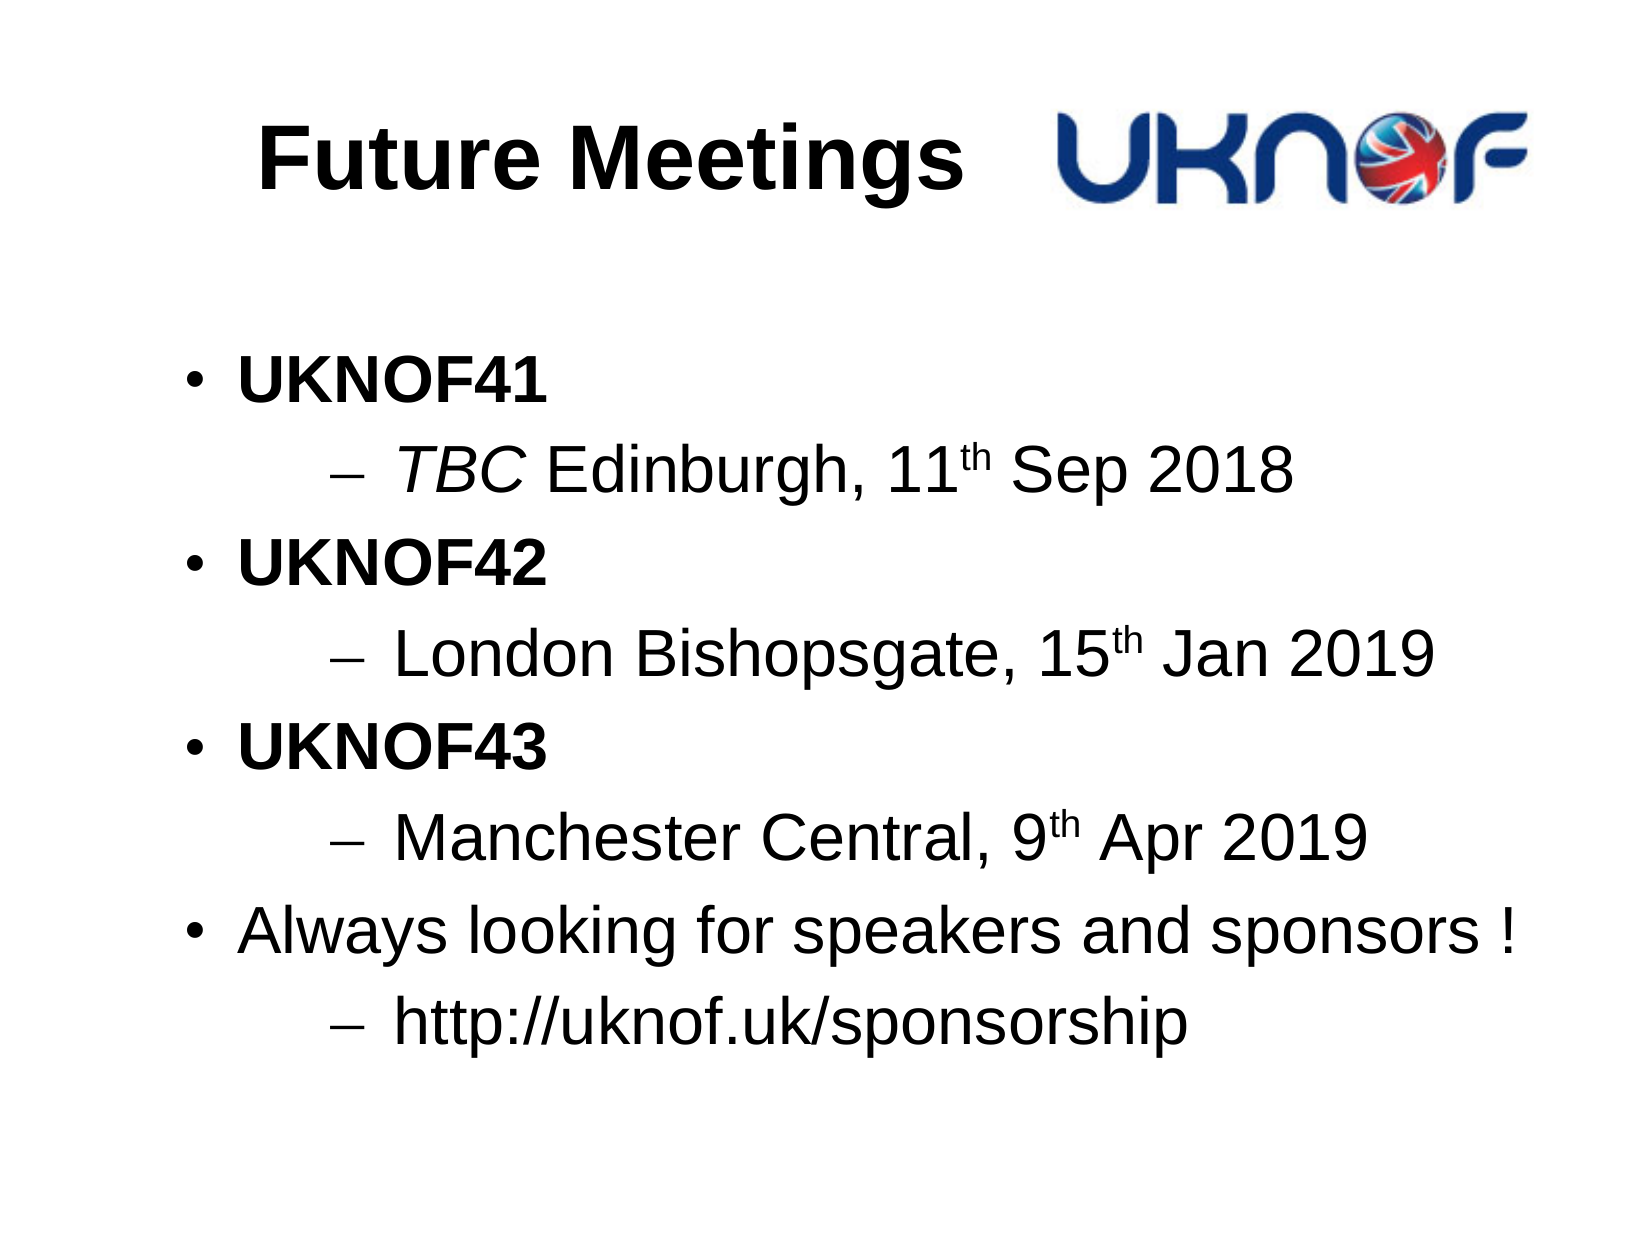

# Future Meetings
UKNOF41
 TBC Edinburgh, 11th Sep 2018
UKNOF42
 London Bishopsgate, 15th Jan 2019
UKNOF43
 Manchester Central, 9th Apr 2019
Always looking for speakers and sponsors !
 http://uknof.uk/sponsorship